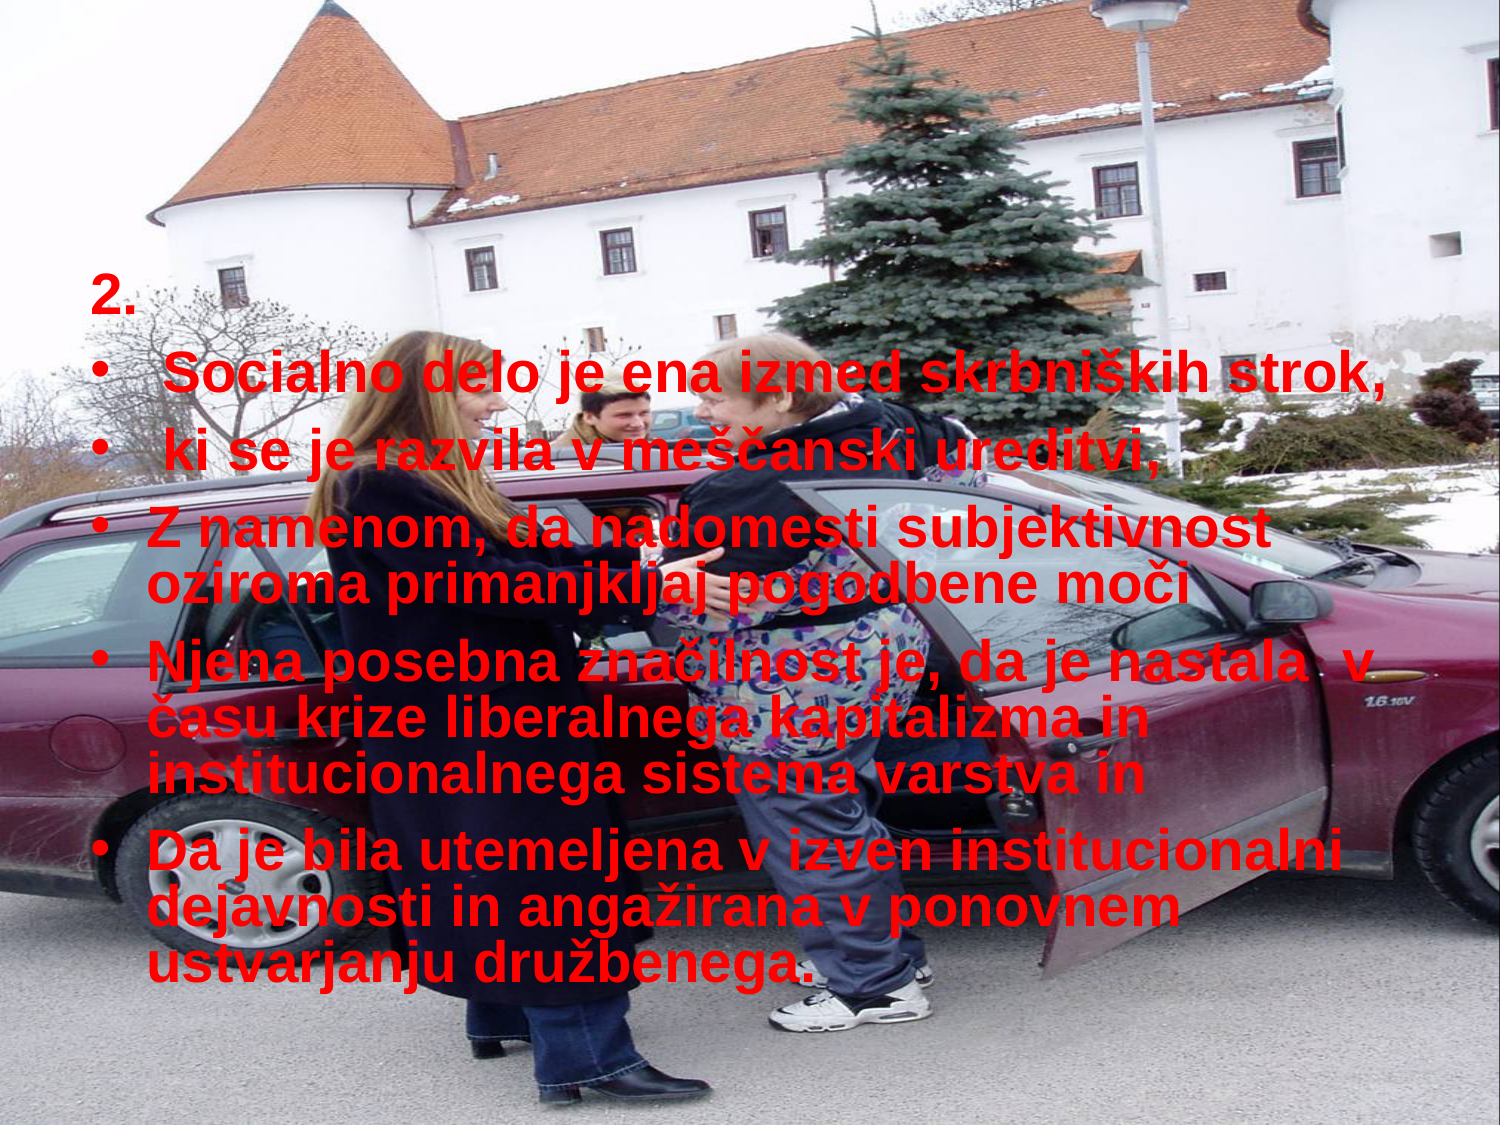

#
2.
 Socialno delo je ena izmed skrbniških strok,
 ki se je razvila v meščanski ureditvi,
Z namenom, da nadomesti subjektivnost oziroma primanjkljaj pogodbene moči
Njena posebna značilnost je, da je nastala v času krize liberalnega kapitalizma in institucionalnega sistema varstva in
Da je bila utemeljena v izven institucionalni dejavnosti in angažirana v ponovnem ustvarjanju družbenega.